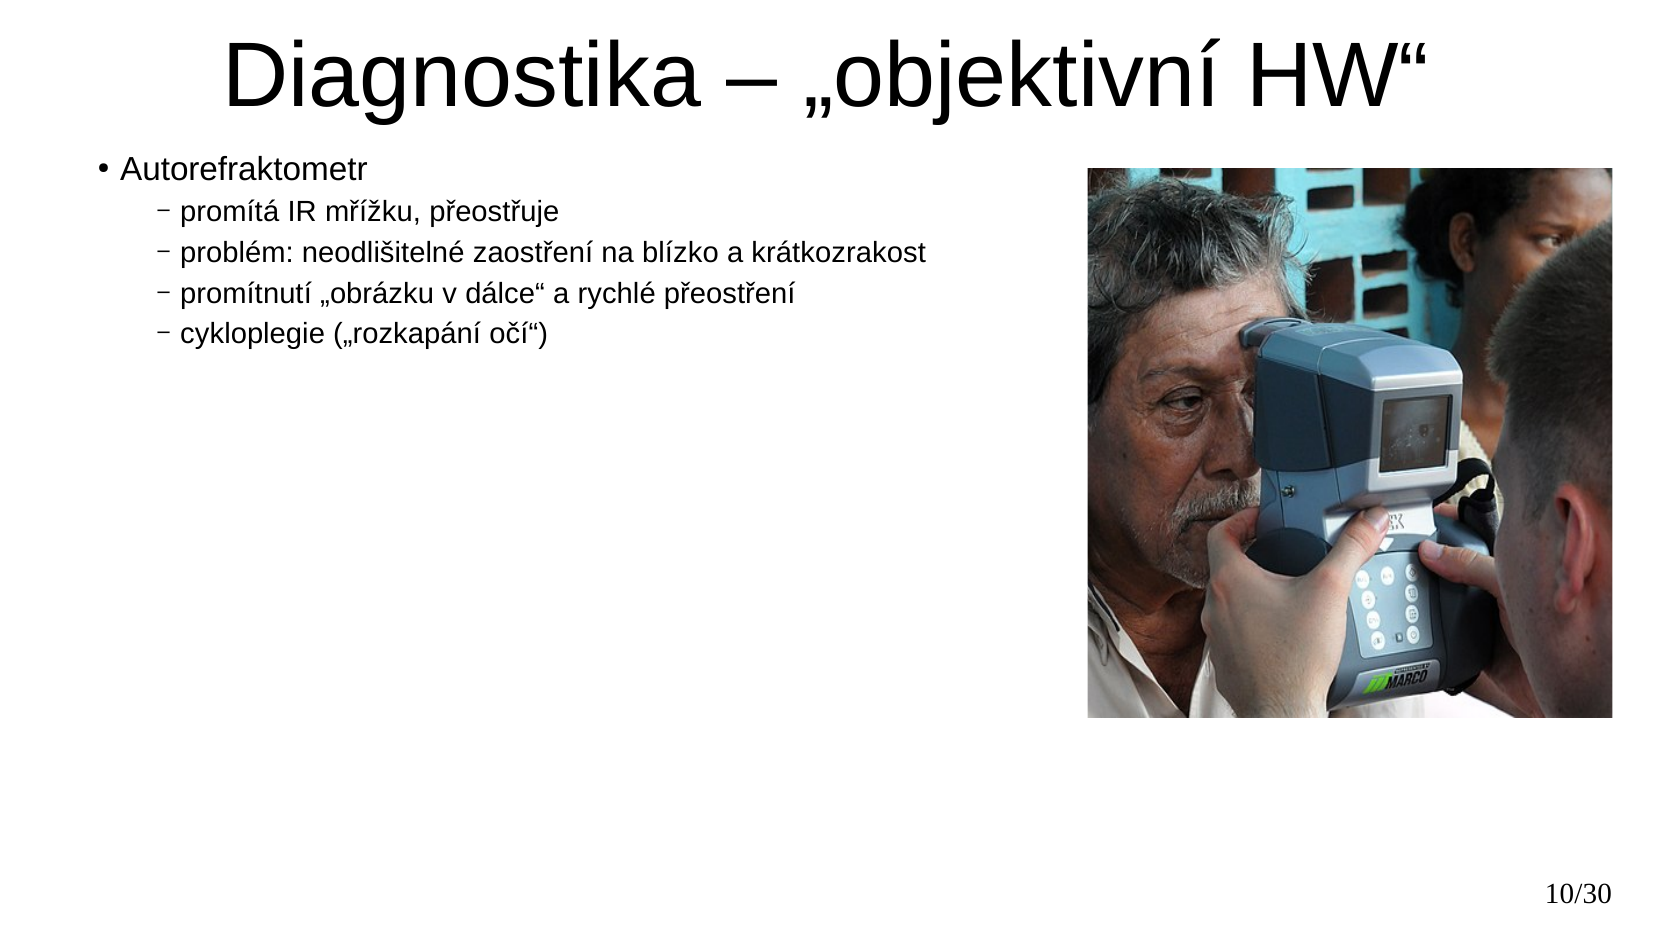

# Diagnostika – „objektivní HW“
Autorefraktometr
promítá IR mřížku, přeostřuje
problém: neodlišitelné zaostření na blízko a krátkozrakost
promítnutí „obrázku v dálce“ a rychlé přeostření
cykloplegie („rozkapání očí“)
10